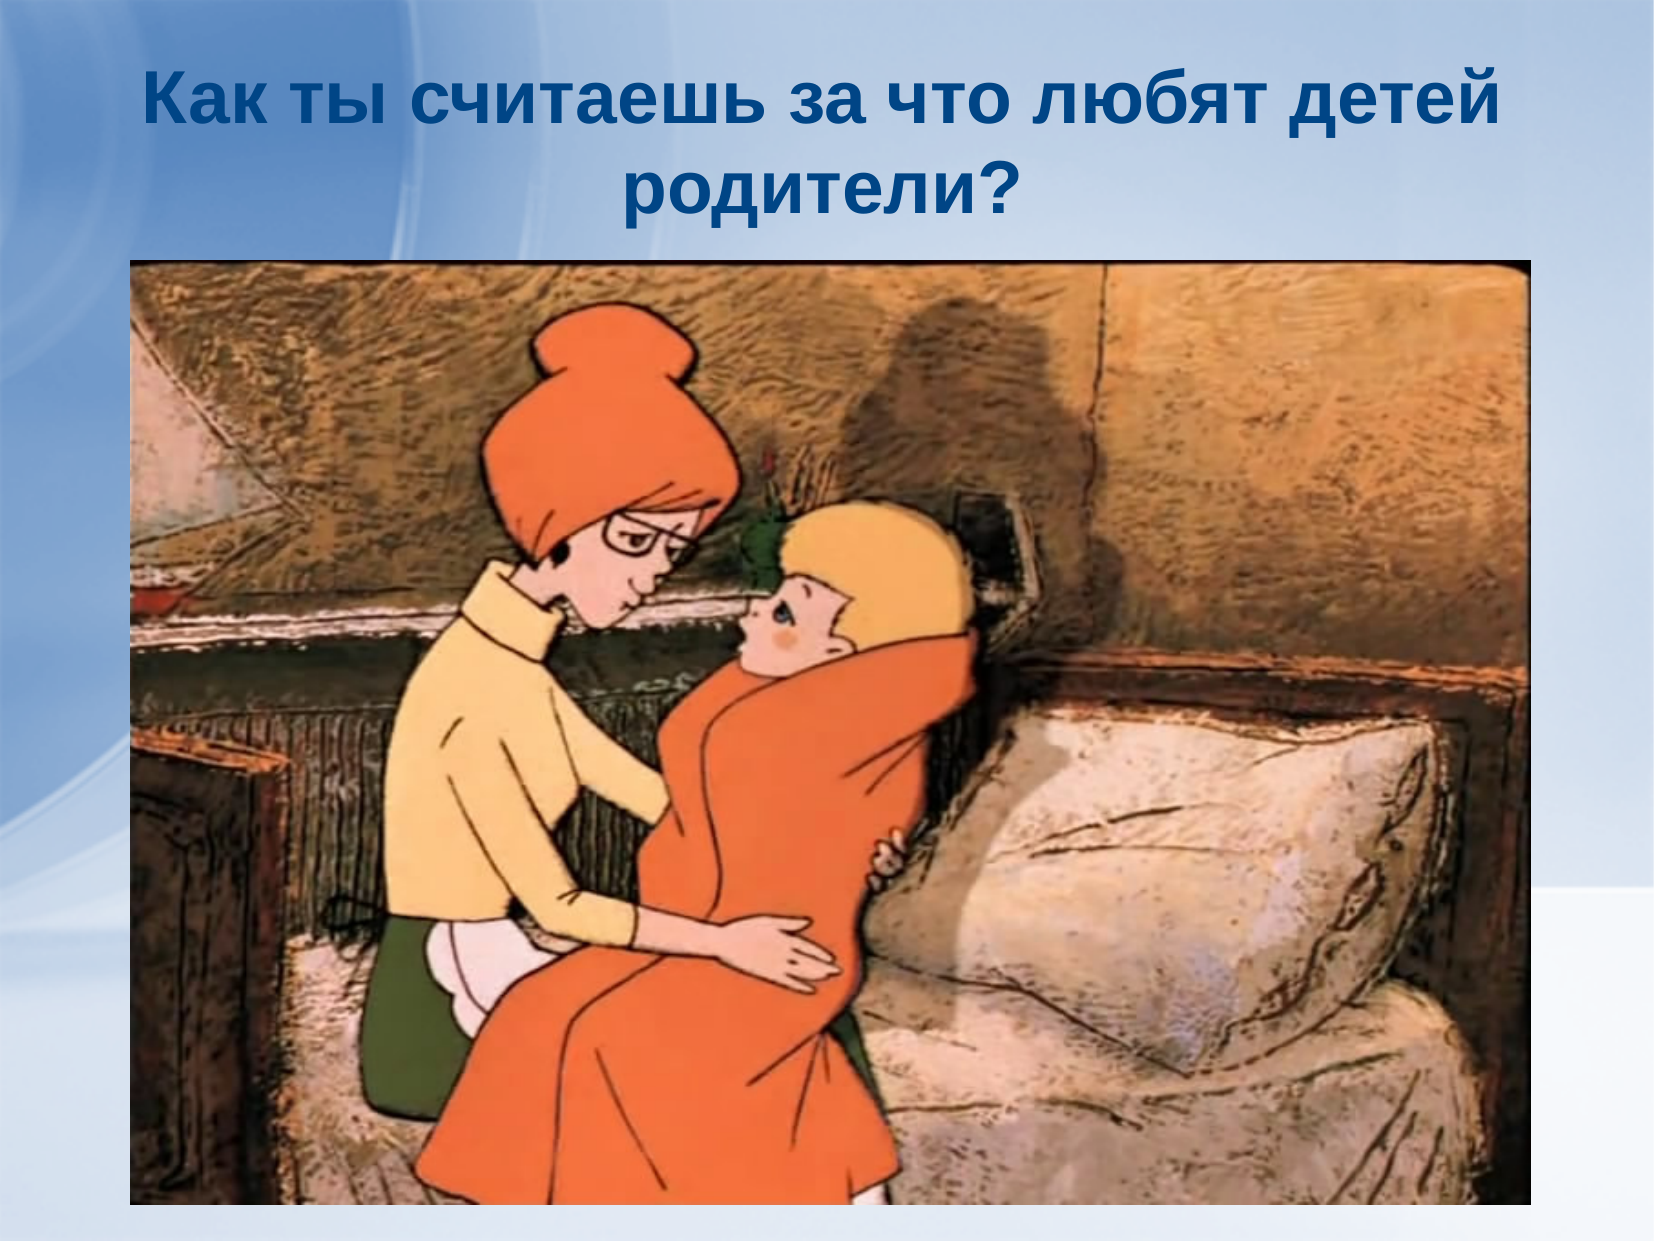

# Как ты считаешь за что любят детей родители?